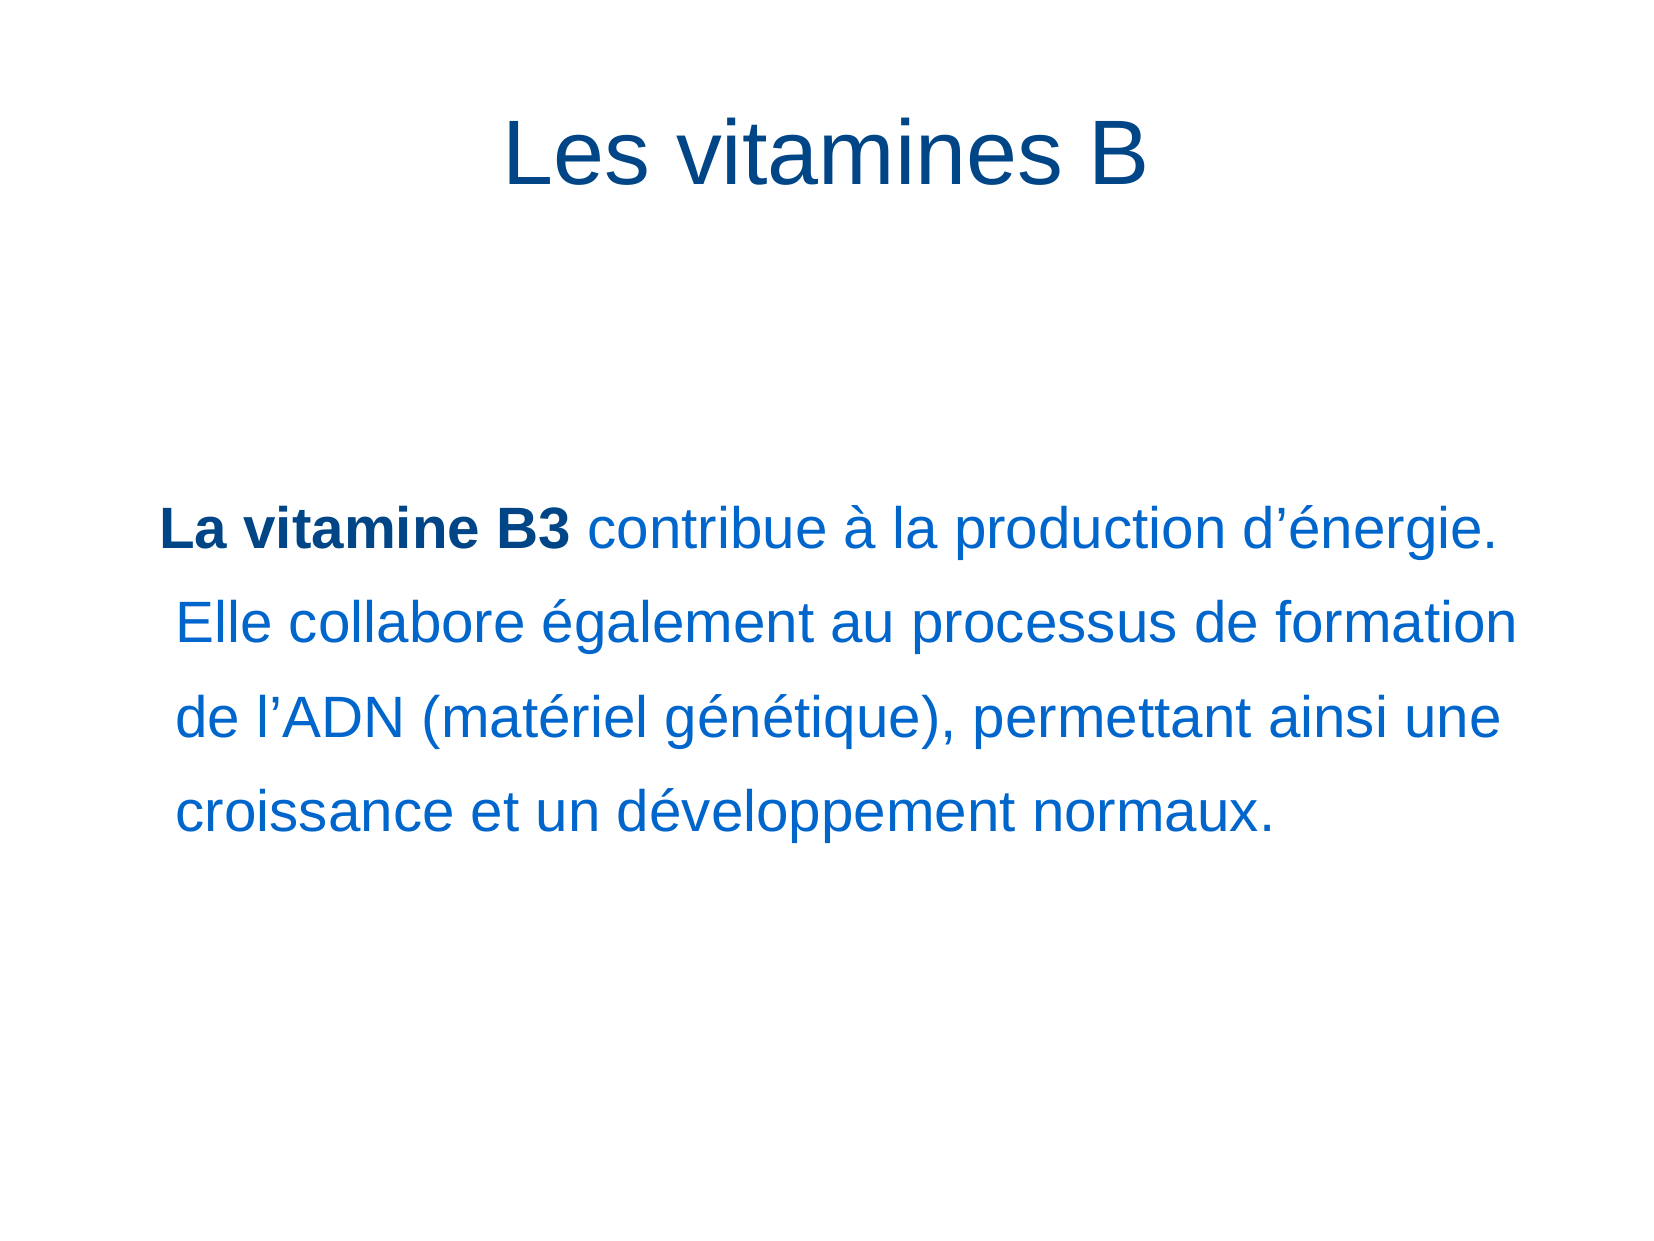

# Les vitamines B
La vitamine B3 contribue à la production d’énergie.
 Elle collabore également au processus de formation
 de l’ADN (matériel génétique), permettant ainsi une
 croissance et un développement normaux.